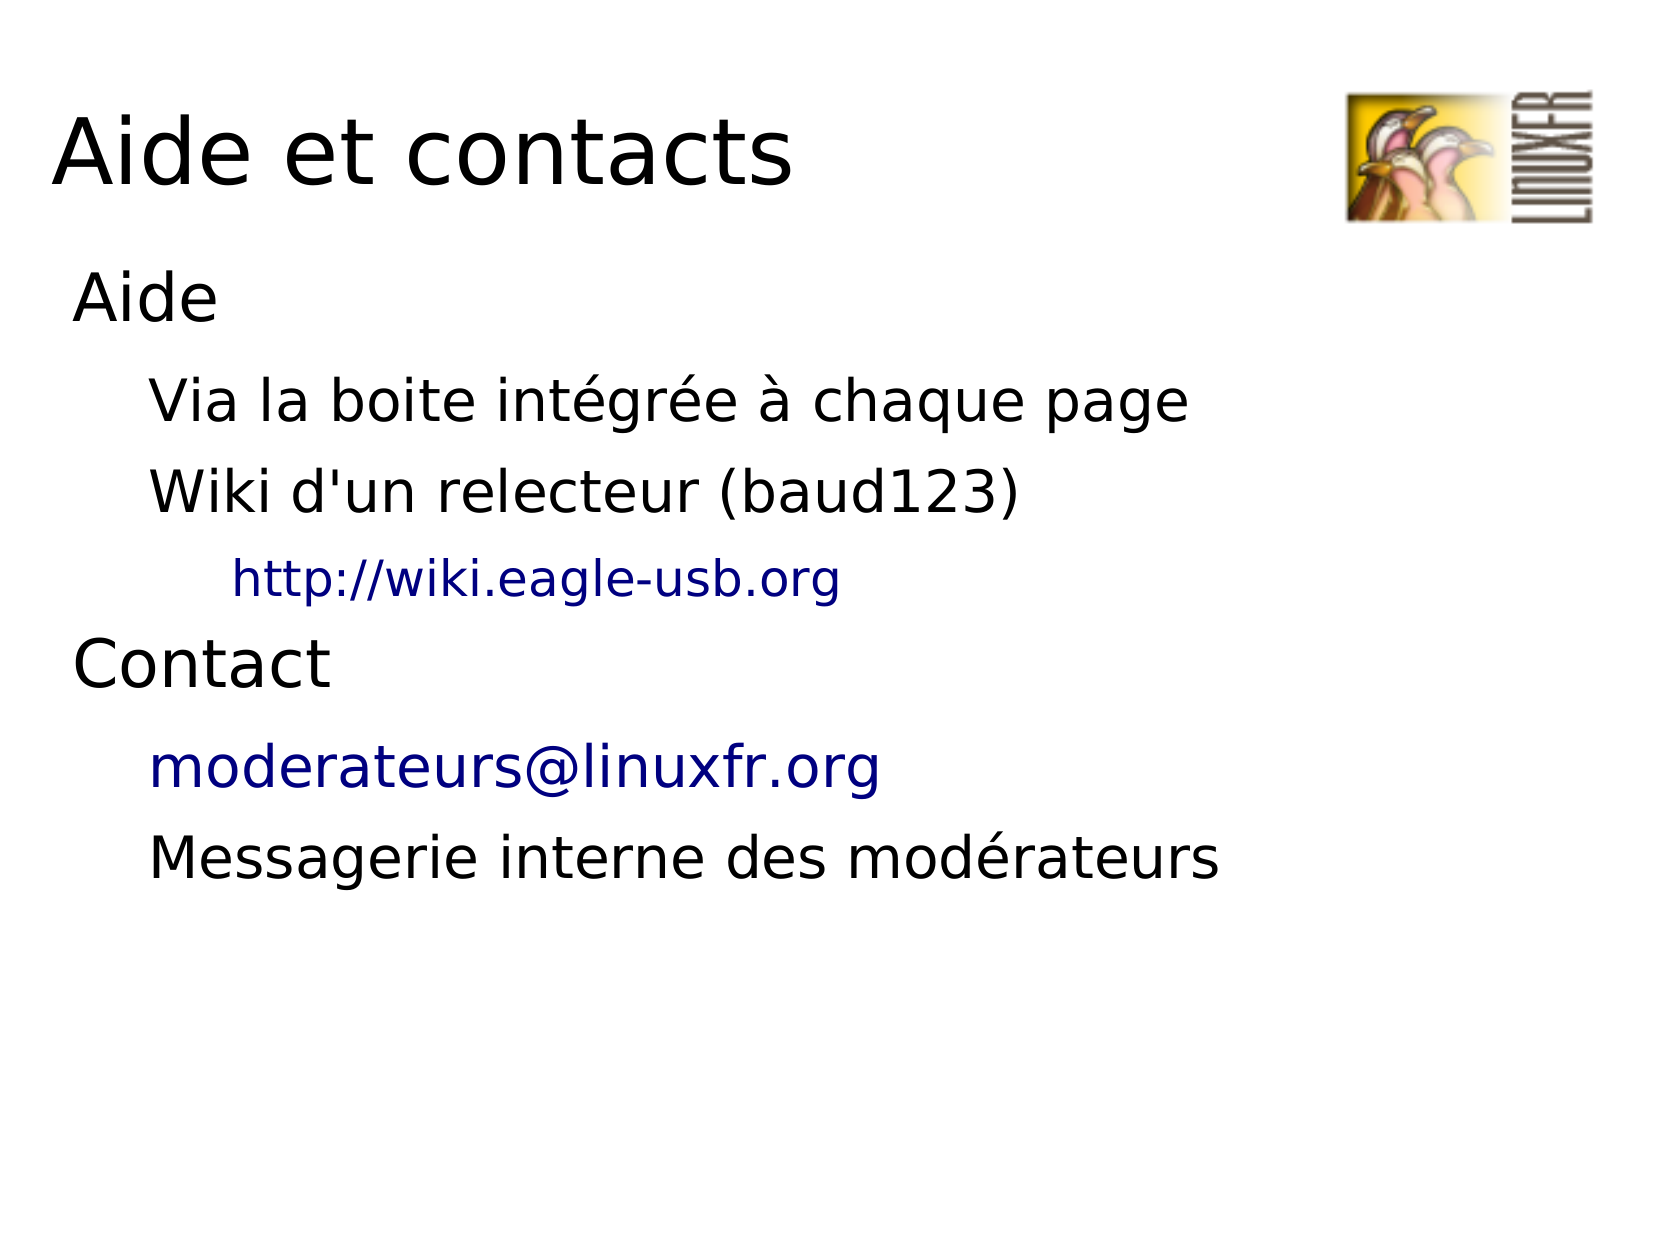

# Aide et contacts
Aide
Via la boite intégrée à chaque page
Wiki d'un relecteur (baud123)
http://wiki.eagle-usb.org
Contact
moderateurs@linuxfr.org
Messagerie interne des modérateurs